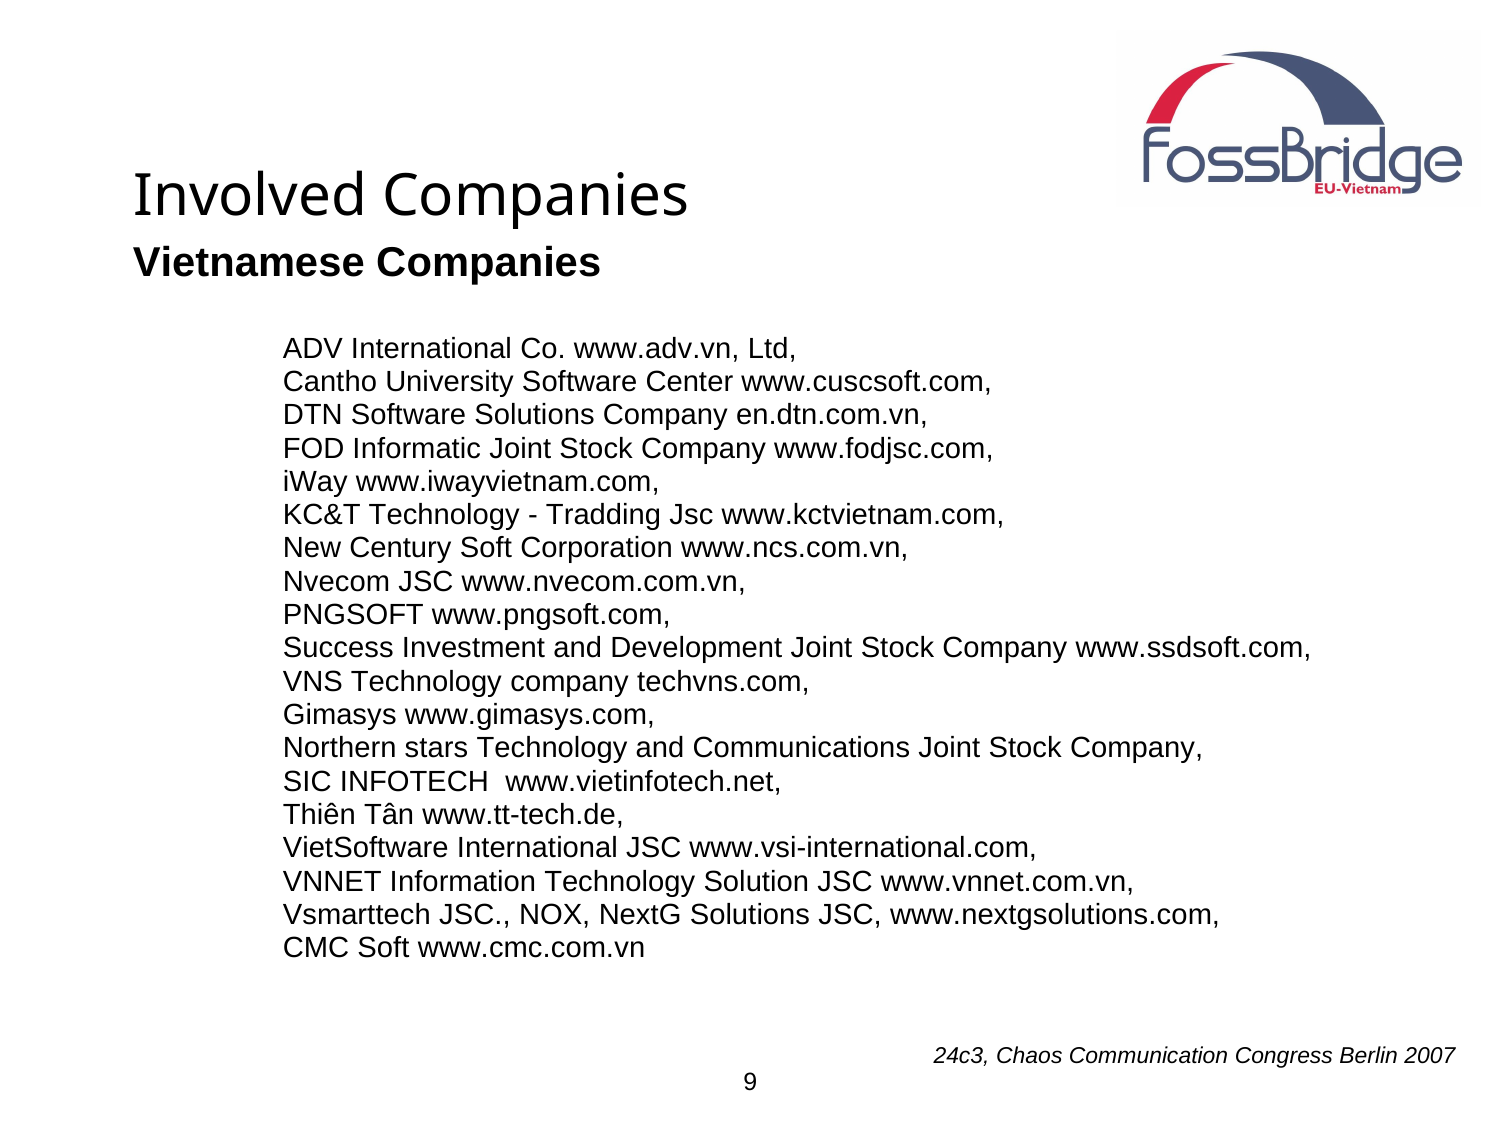

# Involved Companies
Vietnamese Companies
ADV International Co. www.adv.vn, Ltd,
Cantho University Software Center www.cuscsoft.com,
DTN Software Solutions Company en.dtn.com.vn,
FOD Informatic Joint Stock Company www.fodjsc.com,
iWay www.iwayvietnam.com,
KC&T Technology - Tradding Jsc www.kctvietnam.com,
New Century Soft Corporation www.ncs.com.vn,
Nvecom JSC www.nvecom.com.vn,
PNGSOFT www.pngsoft.com,
Success Investment and Development Joint Stock Company www.ssdsoft.com,
VNS Technology company techvns.com,
Gimasys www.gimasys.com,
Northern stars Technology and Communications Joint Stock Company,
SIC INFOTECH www.vietinfotech.net,
Thiên Tân www.tt-tech.de,
VietSoftware International JSC www.vsi-international.com,
VNNET Information Technology Solution JSC www.vnnet.com.vn,
Vsmarttech JSC., NOX, NextG Solutions JSC, www.nextgsolutions.com,
CMC Soft www.cmc.com.vn